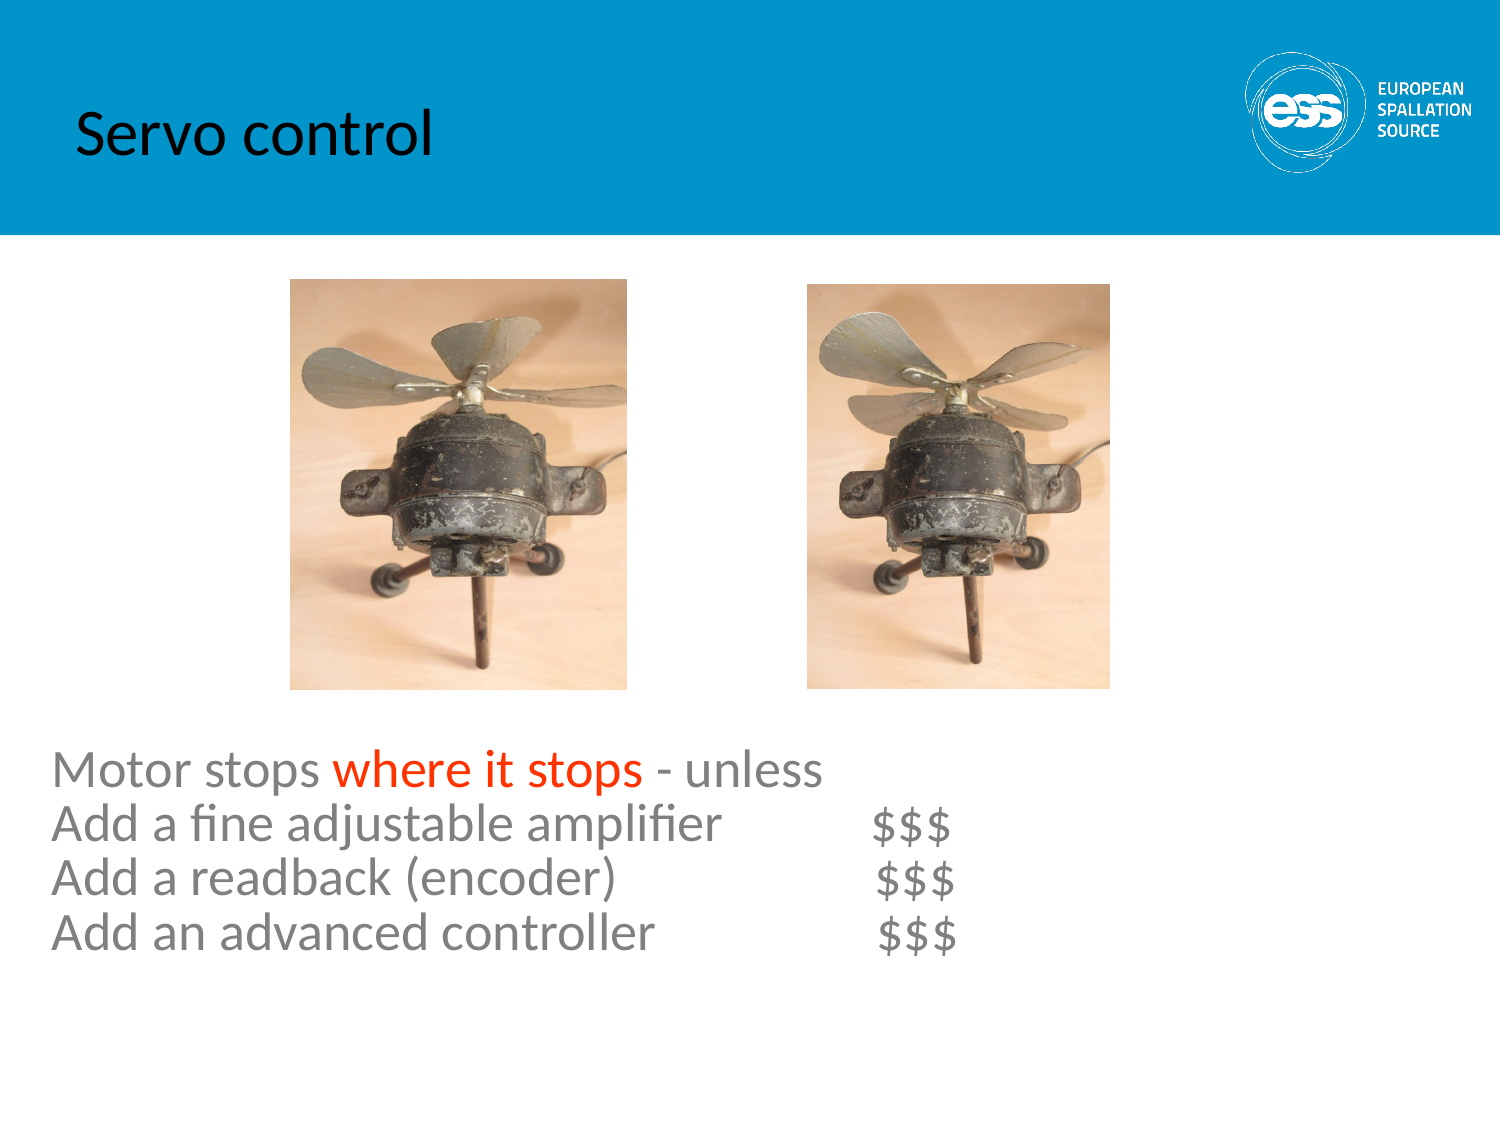

# Servo control
 Motor stops where it stops - unless
 Add a fine adjustable amplifier $$$
 Add a readback (encoder) $$$
 Add an advanced controller $$$